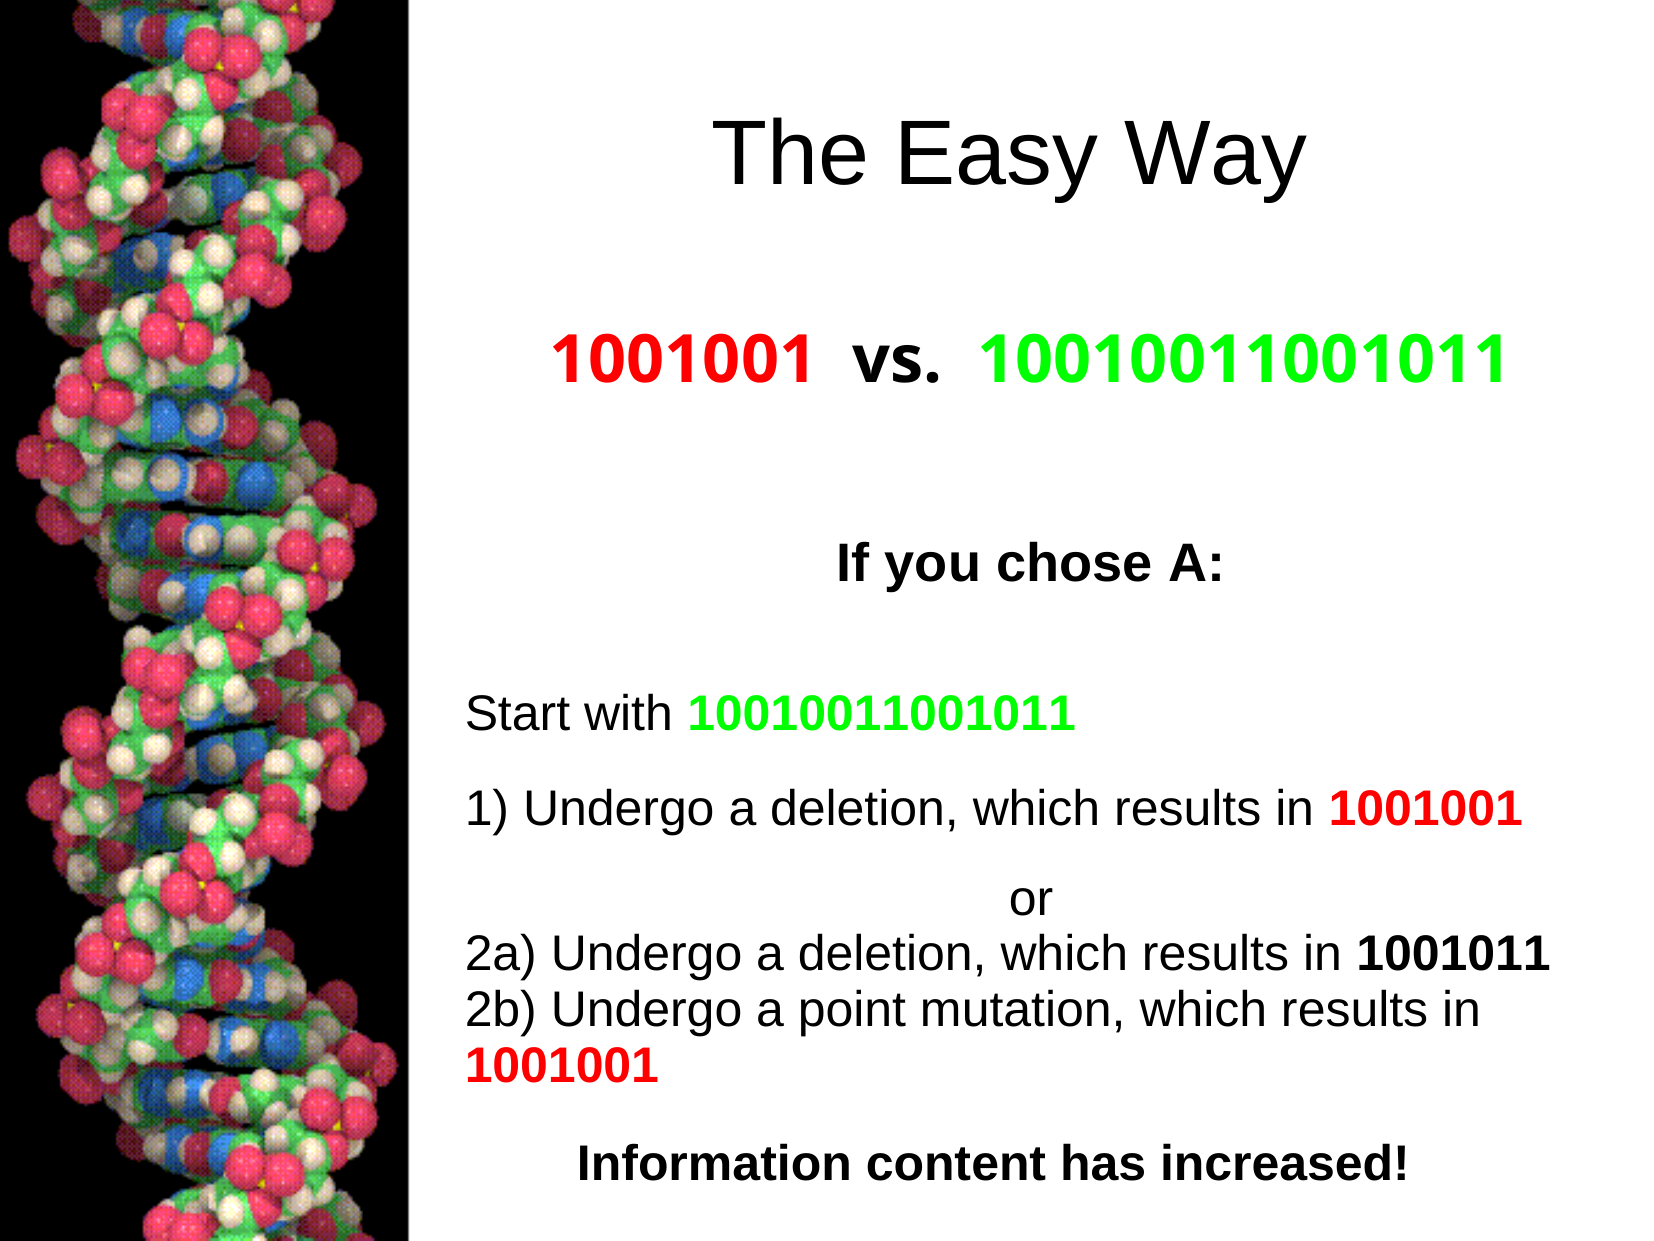

# The Easy Way
1001001 vs. 10010011001011
If you chose A:
Start with 10010011001011
1) Undergo a deletion, which results in 1001001
or
2a) Undergo a deletion, which results in 1001011
2b) Undergo a point mutation, which results in 1001001
Information content has increased!